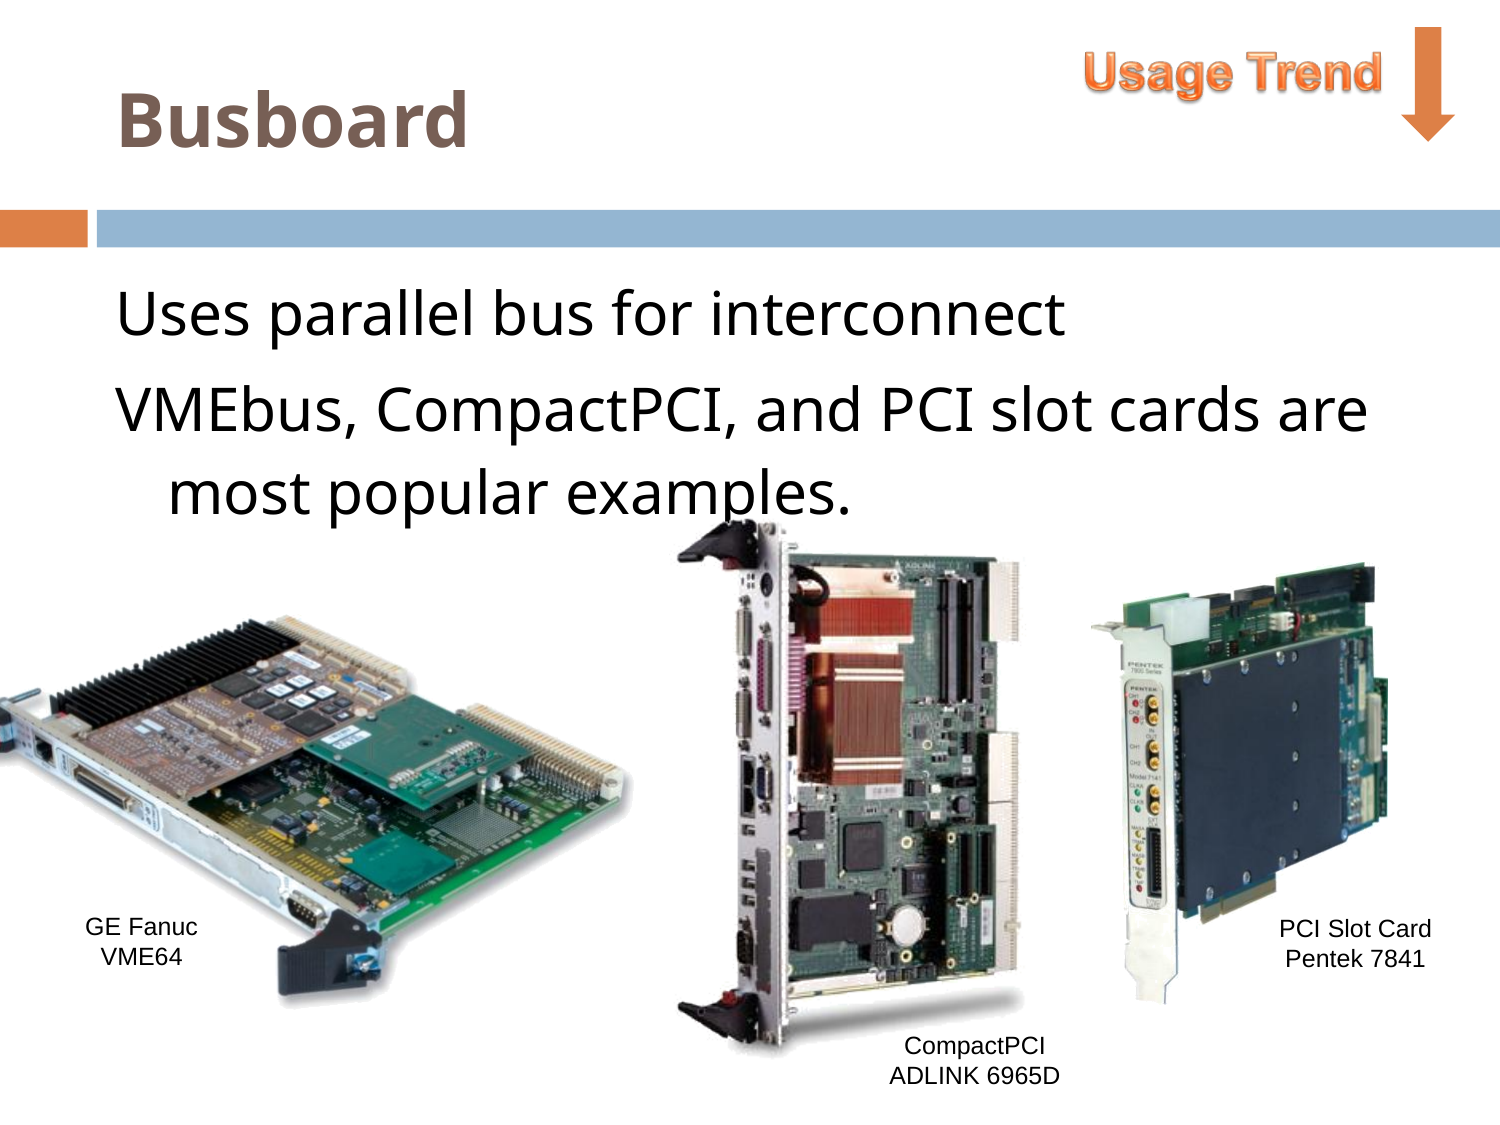

# Busboard
Uses parallel bus for interconnect
VMEbus, CompactPCI, and PCI slot cards are most popular examples.
CompactPCI
ADLINK 6965D
PCI Slot Card
Pentek 7841
GE Fanuc
VME64